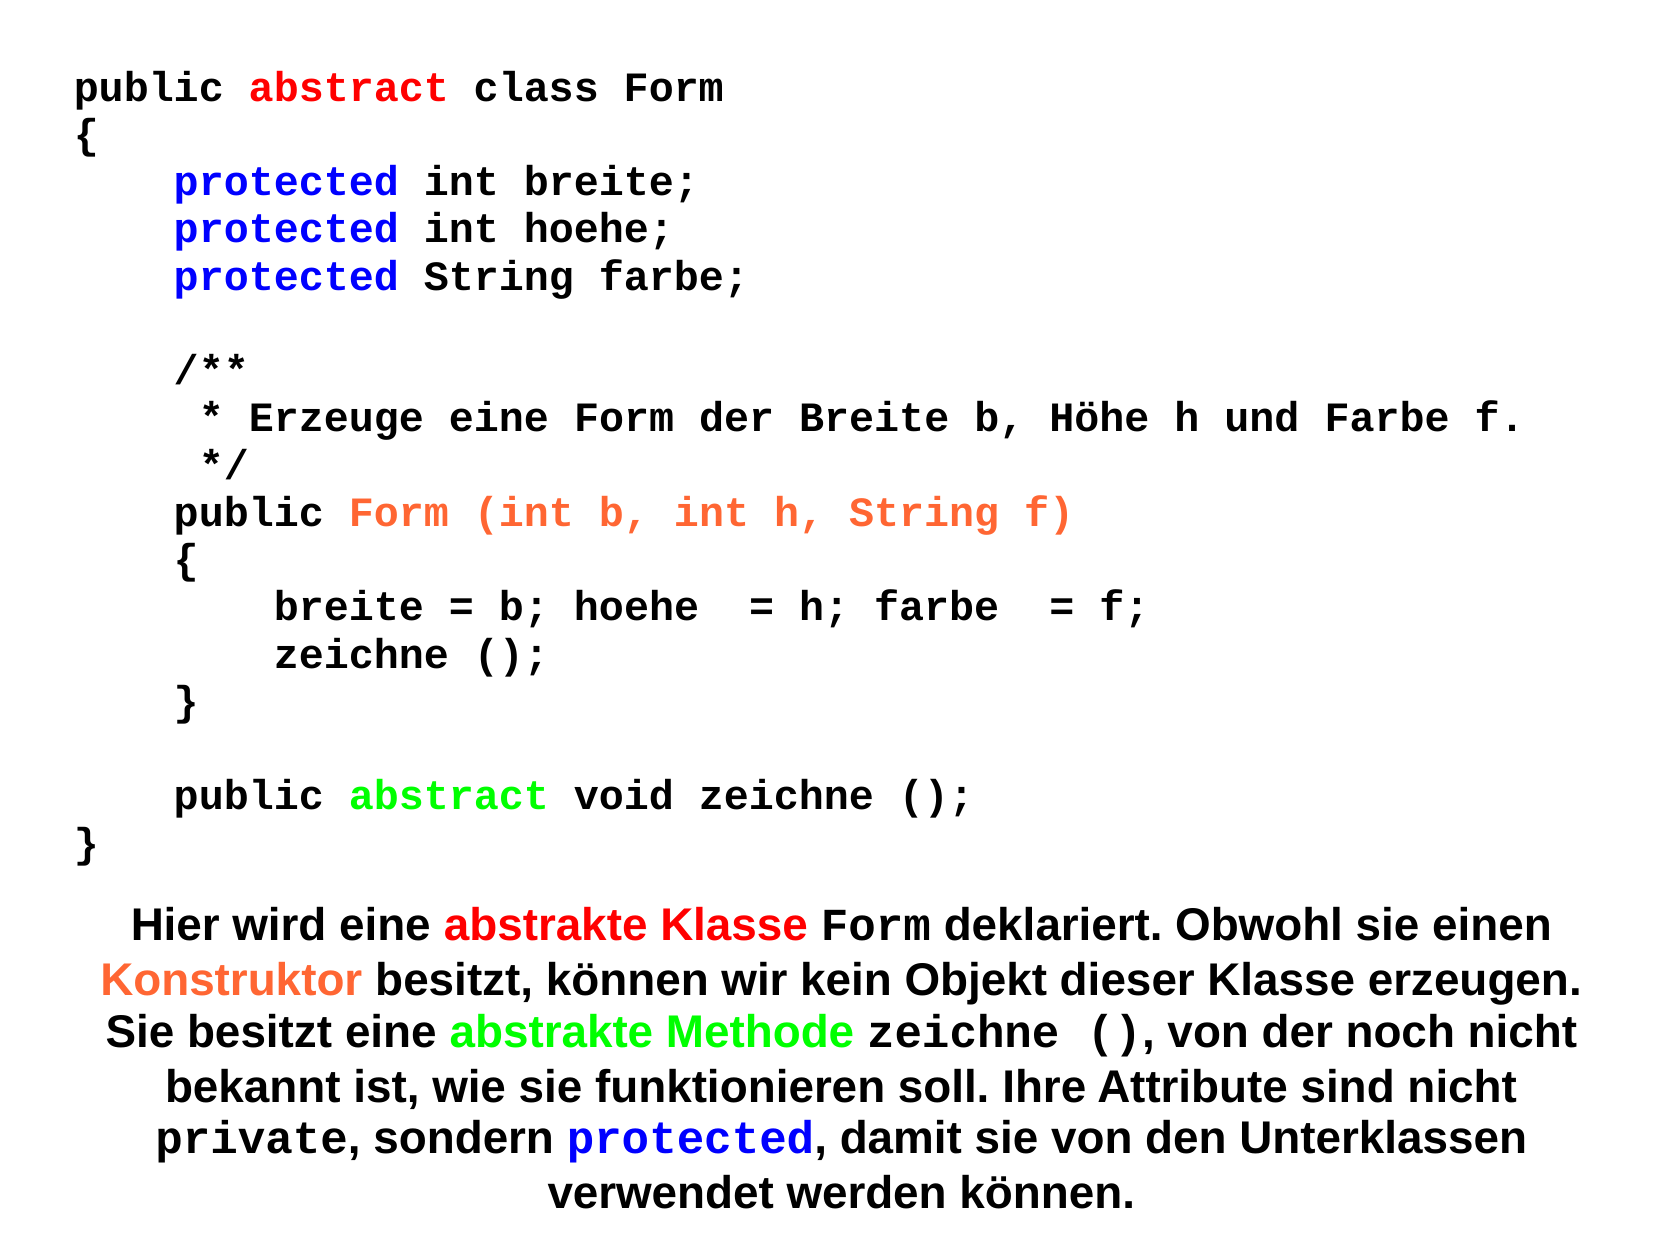

public abstract class Form
{
 protected int breite;
 protected int hoehe;
 protected String farbe;
 /**
 * Erzeuge eine Form der Breite b, Höhe h und Farbe f.
 */
 public Form (int b, int h, String f)
 {
 breite = b; hoehe = h; farbe = f;
 zeichne ();
 }
 public abstract void zeichne ();
}
Hier wird eine abstrakte Klasse Form deklariert. Obwohl sie einen Konstruktor besitzt, können wir kein Objekt dieser Klasse erzeugen. Sie besitzt eine abstrakte Methode zeichne (), von der noch nicht bekannt ist, wie sie funktionieren soll. Ihre Attribute sind nicht private, sondern protected, damit sie von den Unterklassen verwendet werden können.